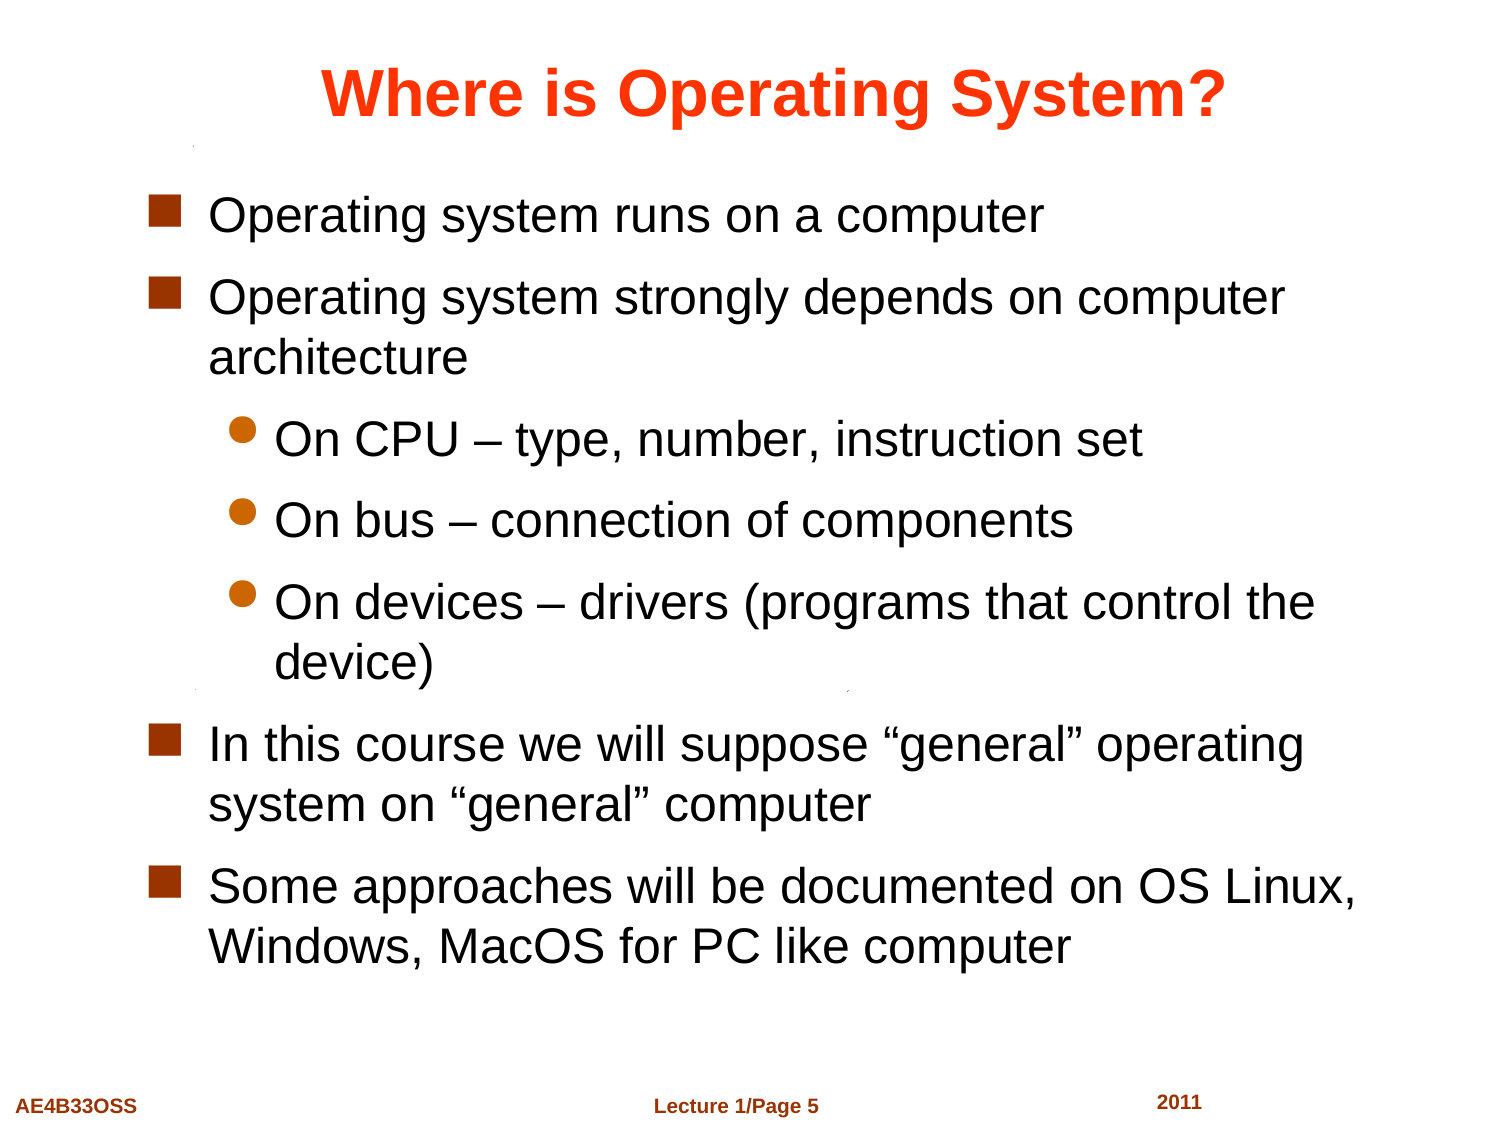

# Where is Operating System?
Operating system runs on a computer
Operating system strongly depends on computer architecture
On CPU – type, number, instruction set
On bus – connection of components
On devices – drivers (programs that control the device)
In this course we will suppose “general” operating system on “general” computer
Some approaches will be documented on OS Linux, Windows, MacOS for PC like computer